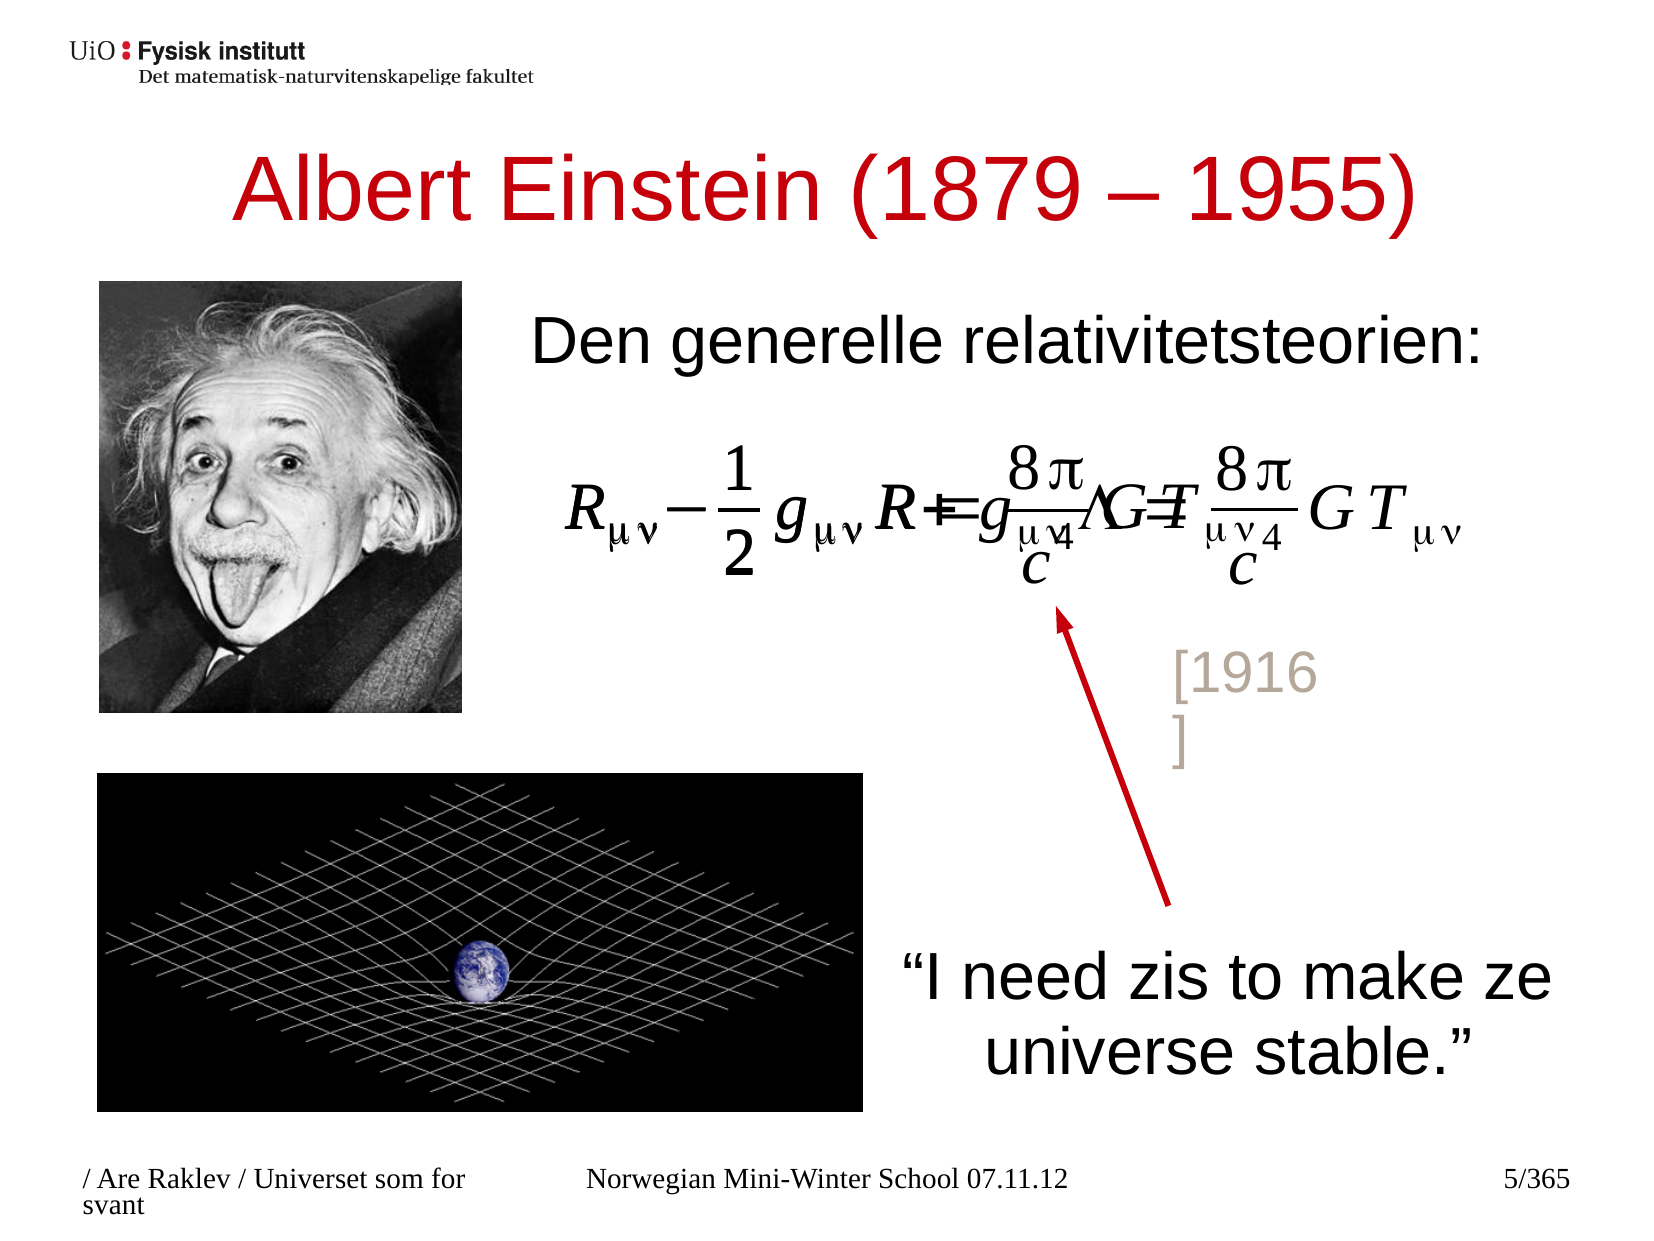

# Albert Einstein (1879 – 1955)
Den generelle relativitetsteorien:
“I need zis to make ze universe stable.”
[1916]
/ Are Raklev / Universet som forsvant
Norwegian Mini-Winter School 07.11.12
5